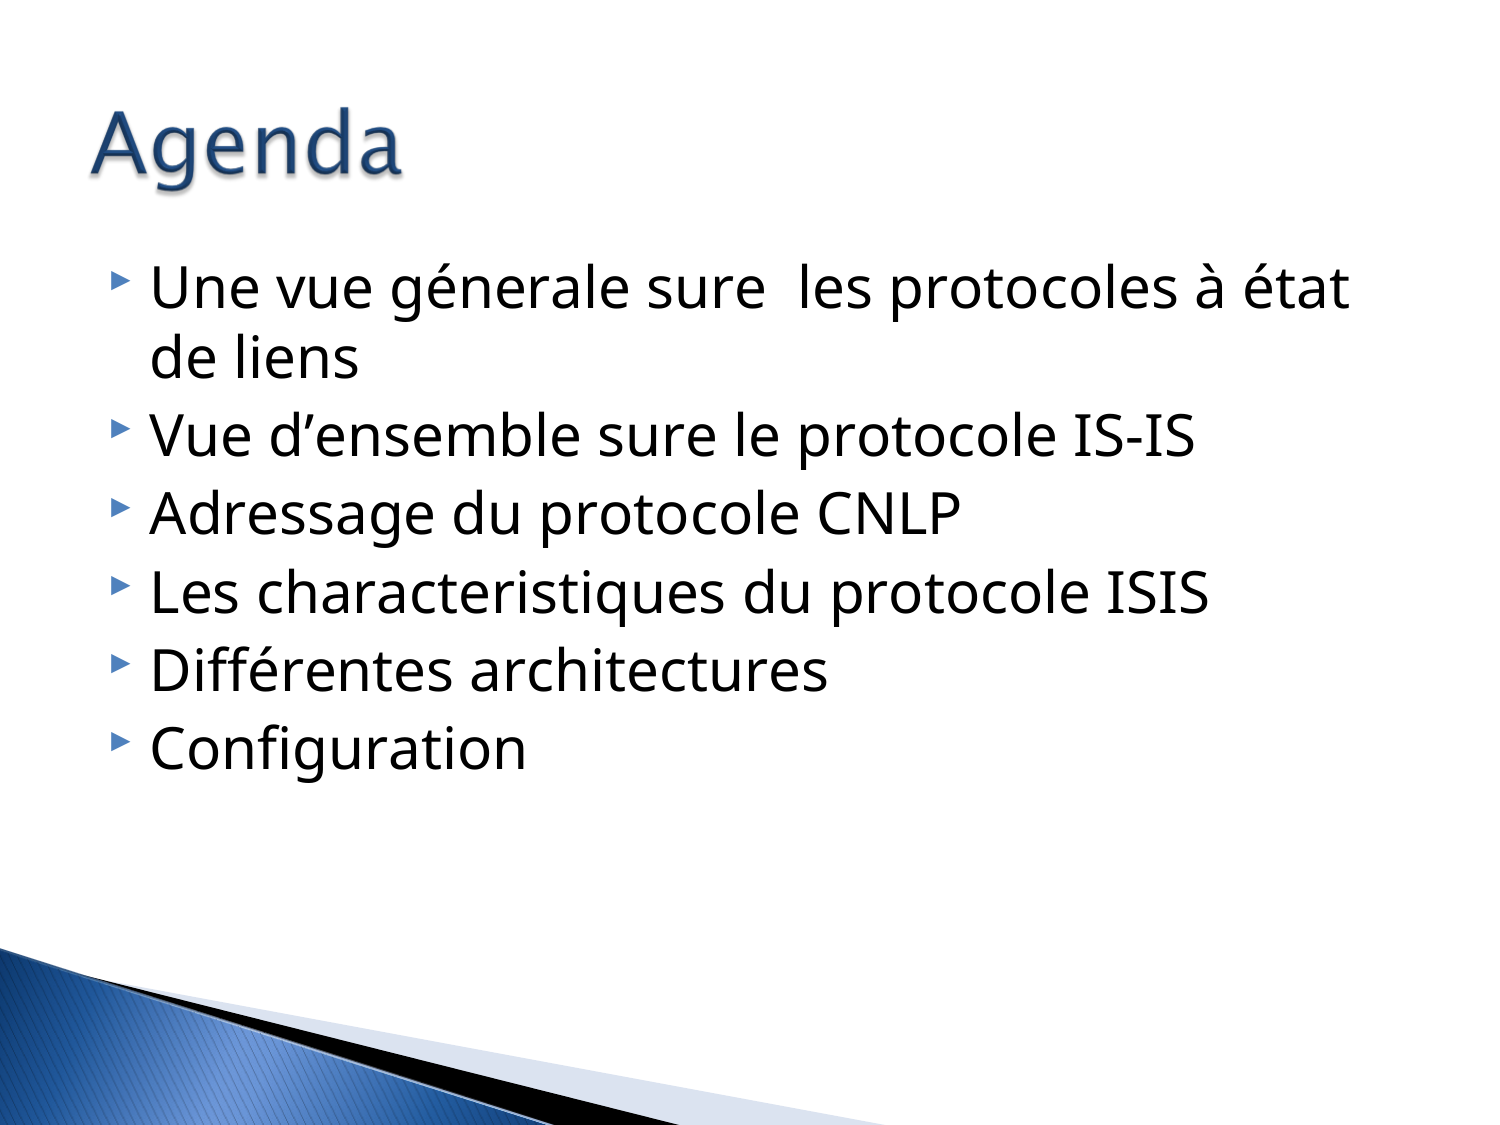

# Une vue génerale sure les protocoles à état de liens
Vue d’ensemble sure le protocole IS-IS
Adressage du protocole CNLP
Les characteristiques du protocole ISIS
Différentes architectures
Configuration